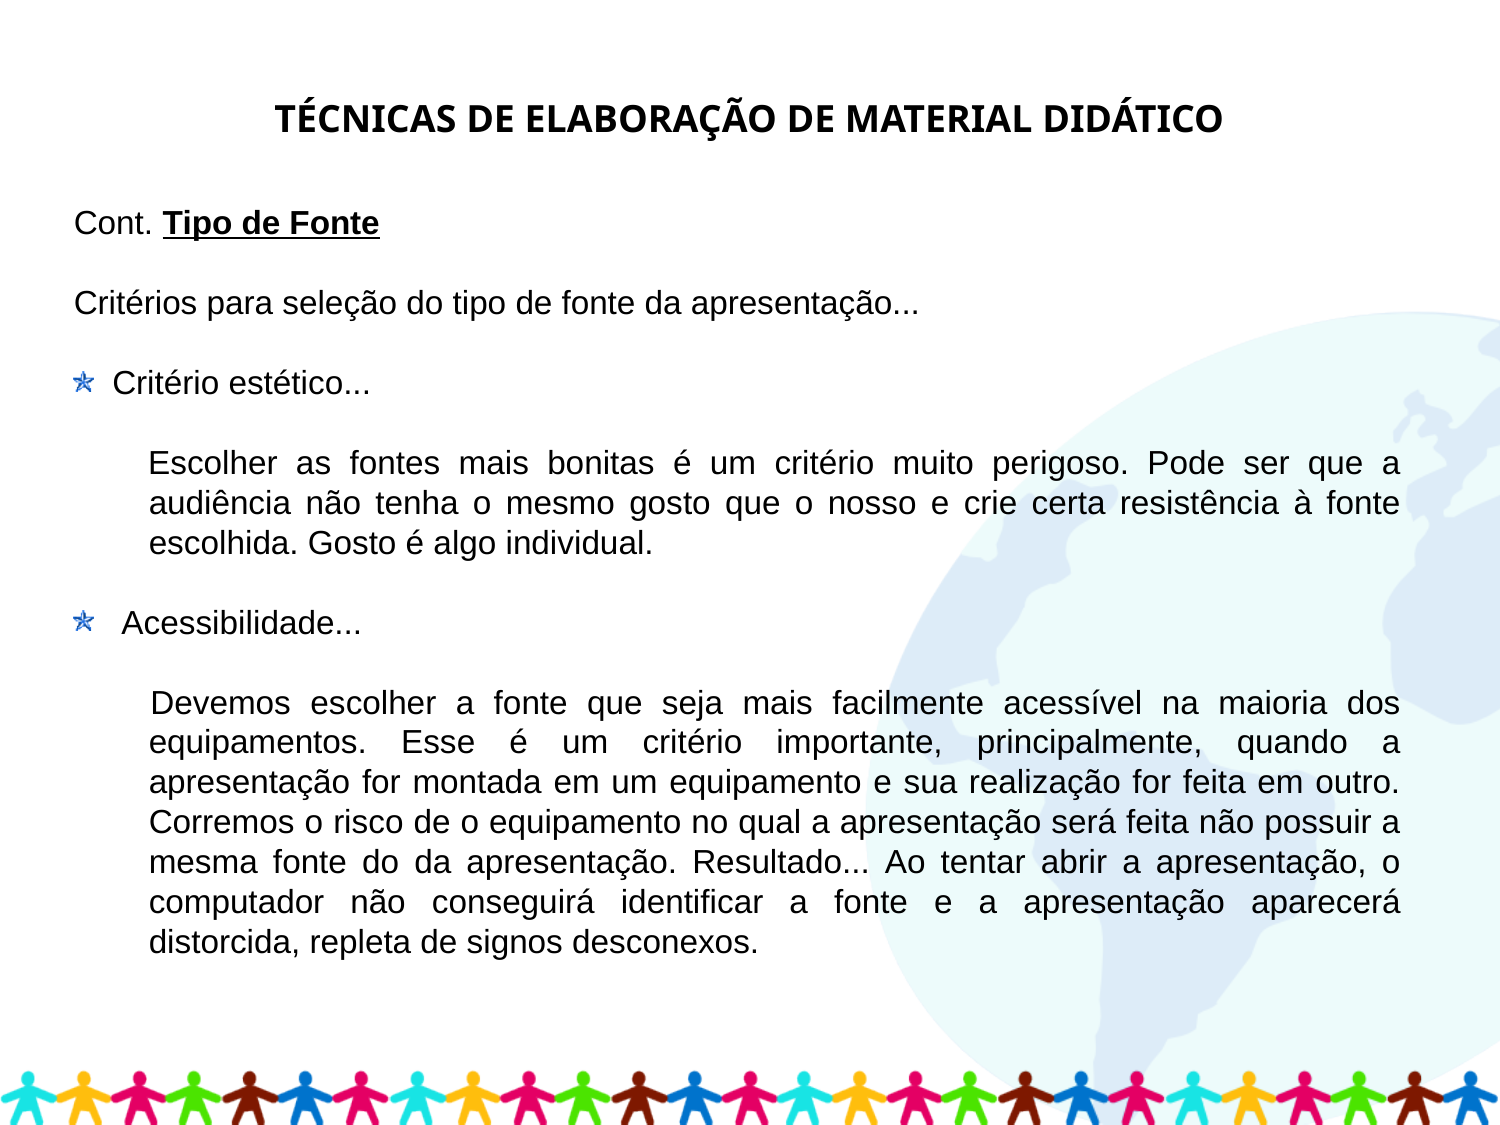

# TÉCNICAS DE ELABORAÇÃO DE MATERIAL DIDÁTICO
Cont. Tipo de Fonte
Critérios para seleção do tipo de fonte da apresentação...
 Critério estético...
 Escolher as fontes mais bonitas é um critério muito perigoso. Pode ser que a audiência não tenha o mesmo gosto que o nosso e crie certa resistência à fonte escolhida. Gosto é algo individual.
 Acessibilidade...
 Devemos escolher a fonte que seja mais facilmente acessível na maioria dos equipamentos. Esse é um critério importante, principalmente, quando a apresentação for montada em um equipamento e sua realização for feita em outro. Corremos o risco de o equipamento no qual a apresentação será feita não possuir a mesma fonte do da apresentação. Resultado... Ao tentar abrir a apresentação, o computador não conseguirá identificar a fonte e a apresentação aparecerá distorcida, repleta de signos desconexos.